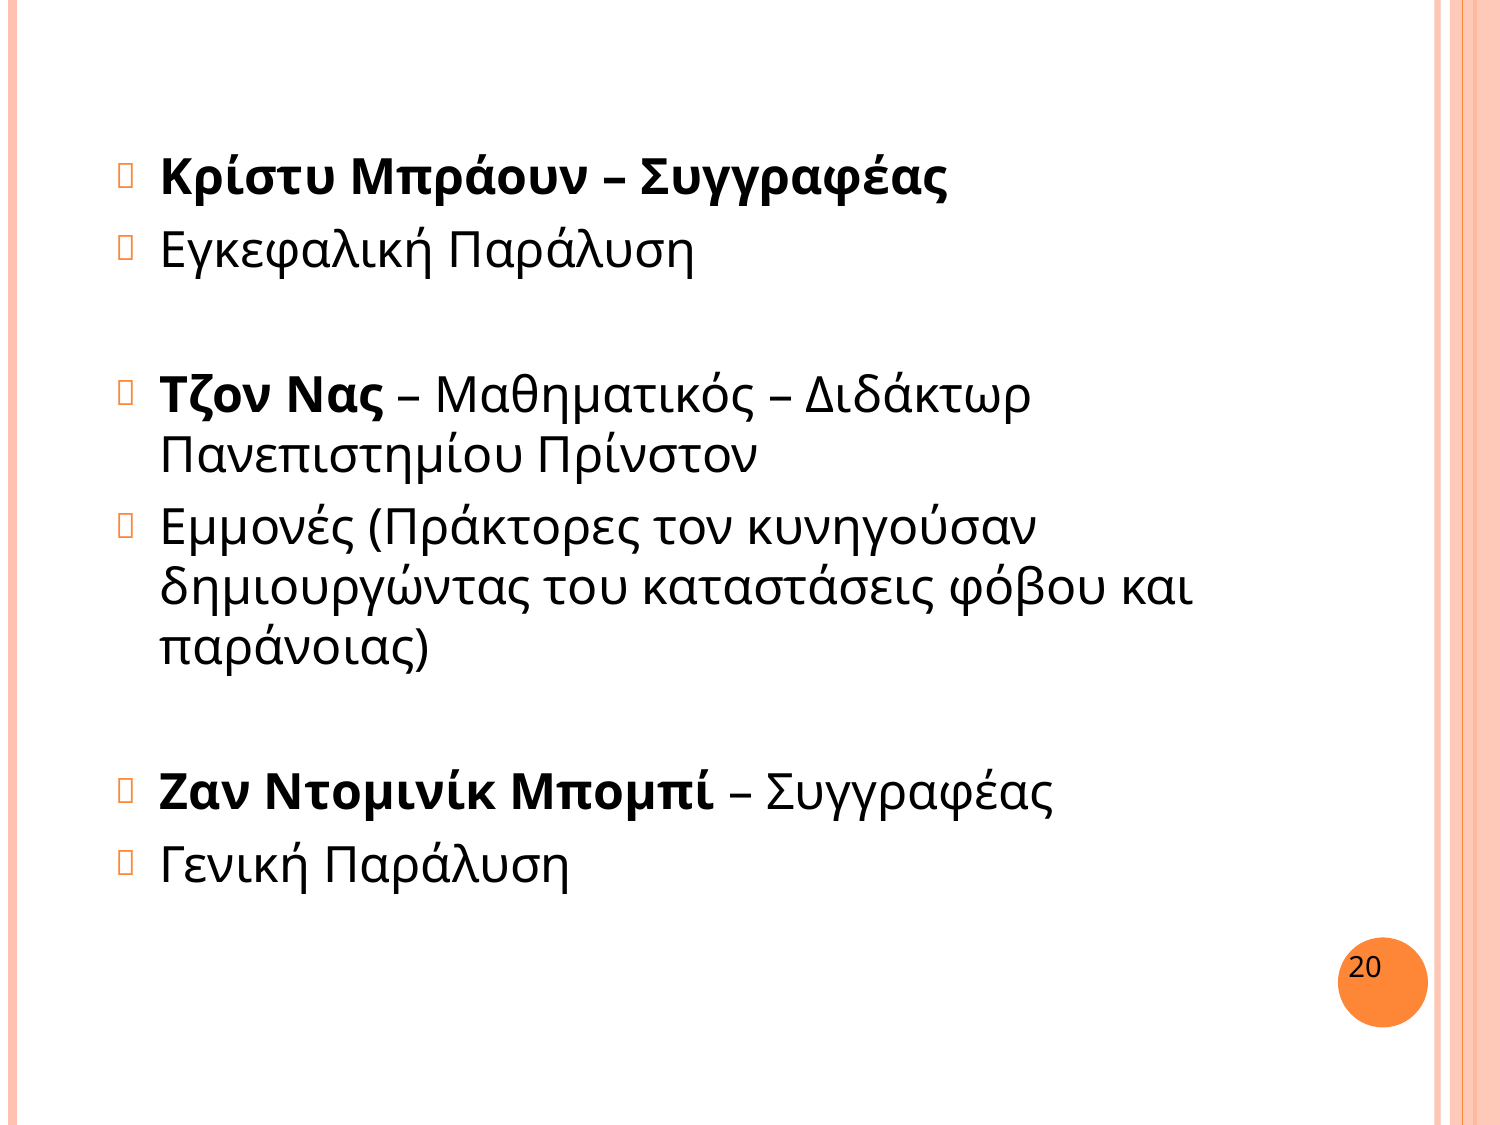

# Κρίστυ Μπράουν – Συγγραφέας
Εγκεφαλική Παράλυση
Τζον Νας – Μαθηματικός – Διδάκτωρ Πανεπιστημίου Πρίνστον
Εμμονές (Πράκτορες τον κυνηγούσαν δημιουργώντας του καταστάσεις φόβου και παράνοιας)
Ζαν Ντομινίκ Μπομπί – Συγγραφέας
Γενική Παράλυση